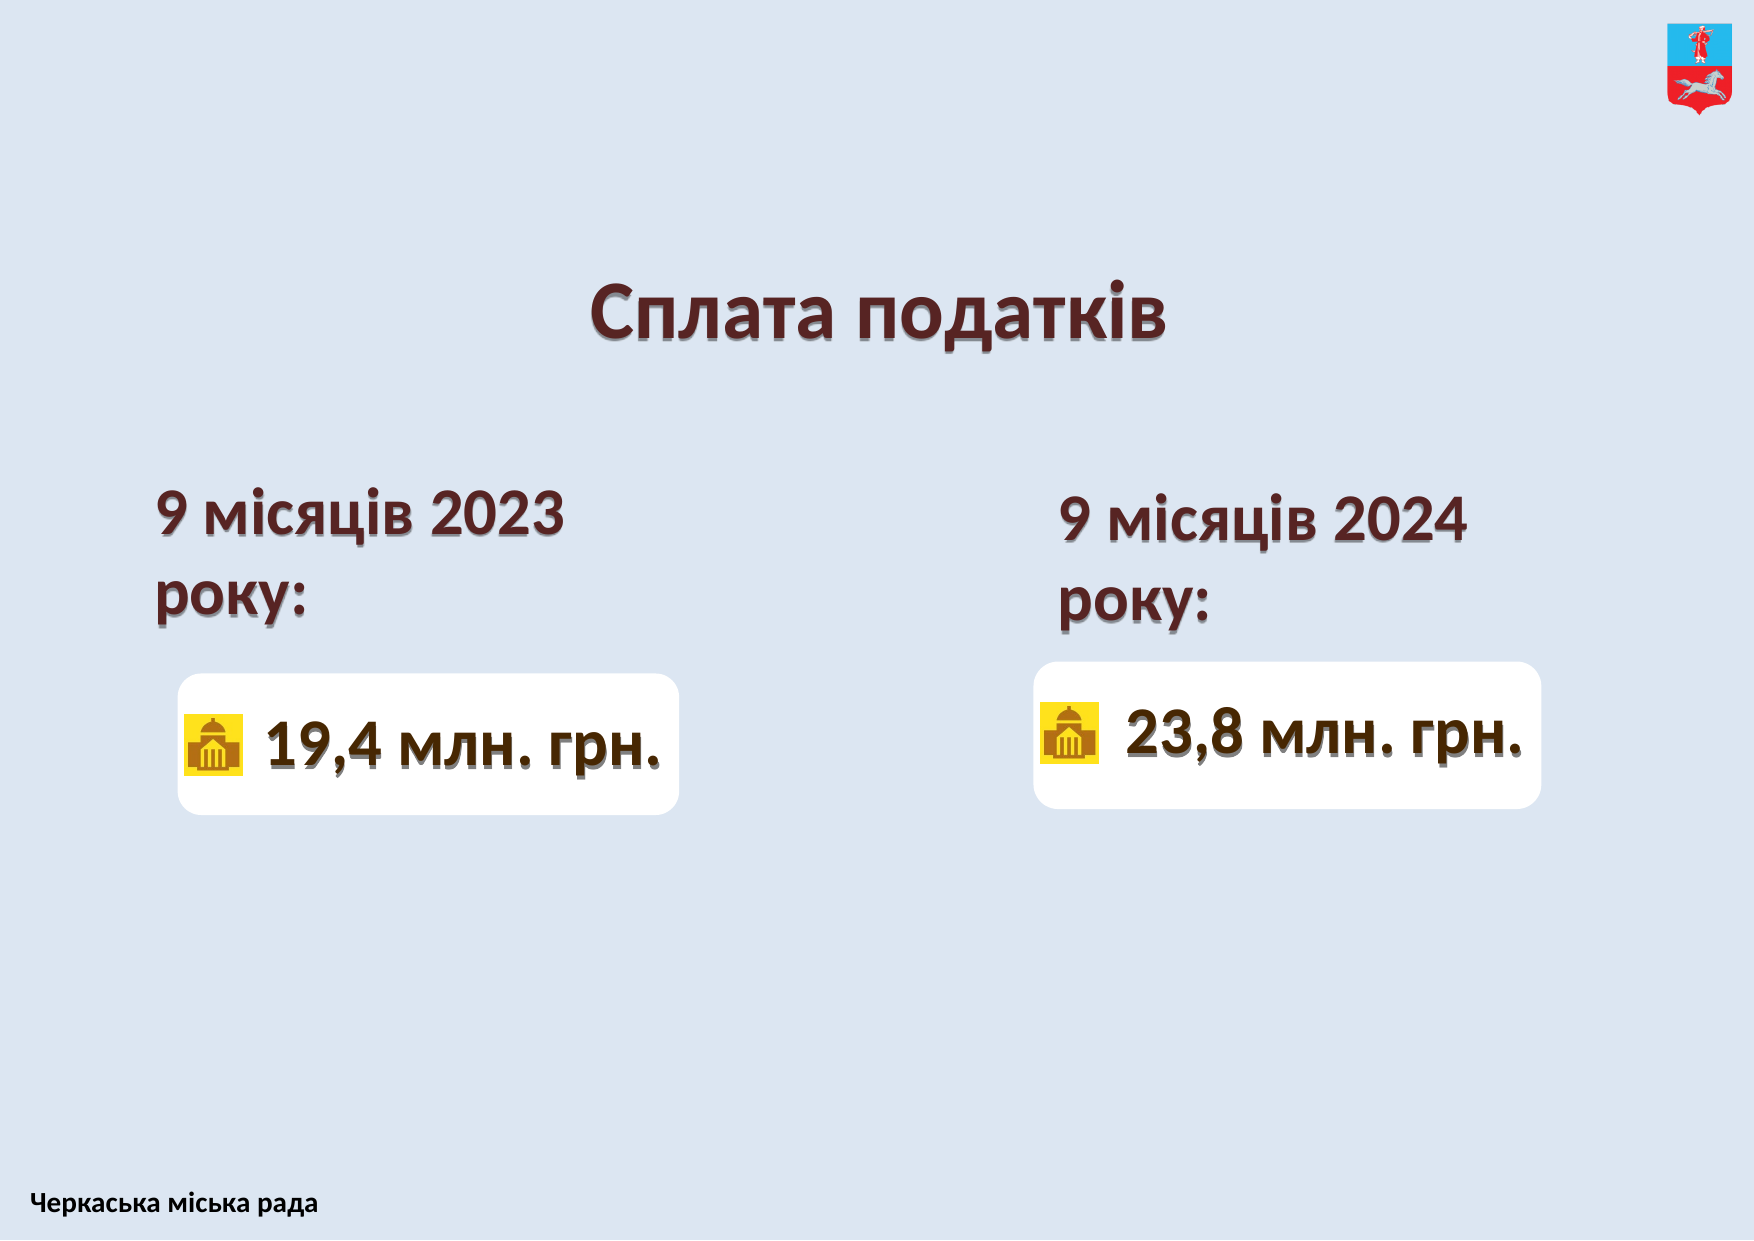

Сплата податків
9 місяців 2023 року:
9 місяців 2024 року:
23,8 млн. грн.
19,4 млн. грн.
Черкаська міська рада